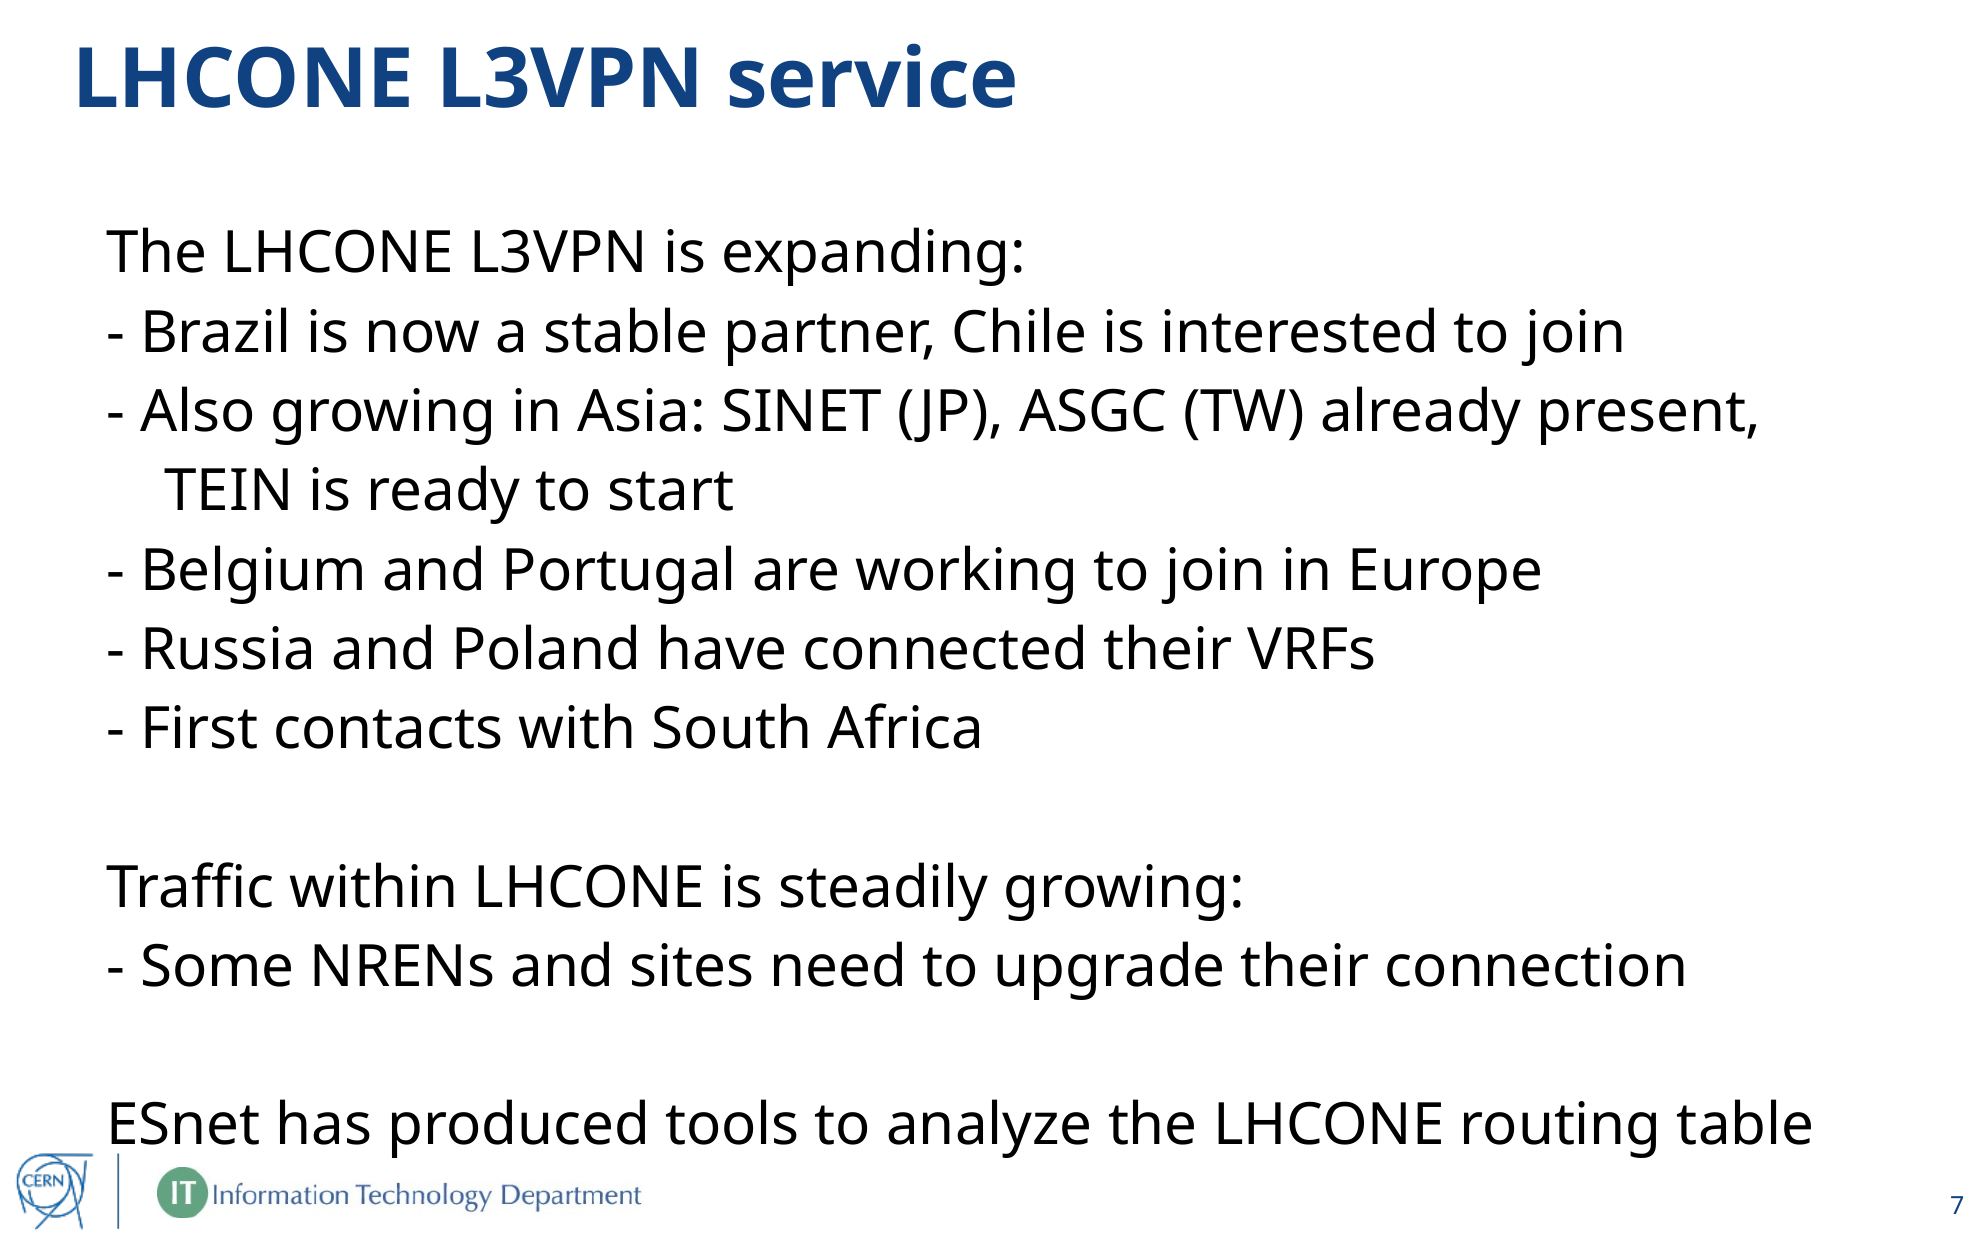

# LHCONE L3VPN service
The LHCONE L3VPN is expanding:
- Brazil is now a stable partner, Chile is interested to join
- Also growing in Asia: SINET (JP), ASGC (TW) already present, TEIN is ready to start
- Belgium and Portugal are working to join in Europe
- Russia and Poland have connected their VRFs
- First contacts with South Africa
Traffic within LHCONE is steadily growing:
- Some NRENs and sites need to upgrade their connection
ESnet has produced tools to analyze the LHCONE routing table